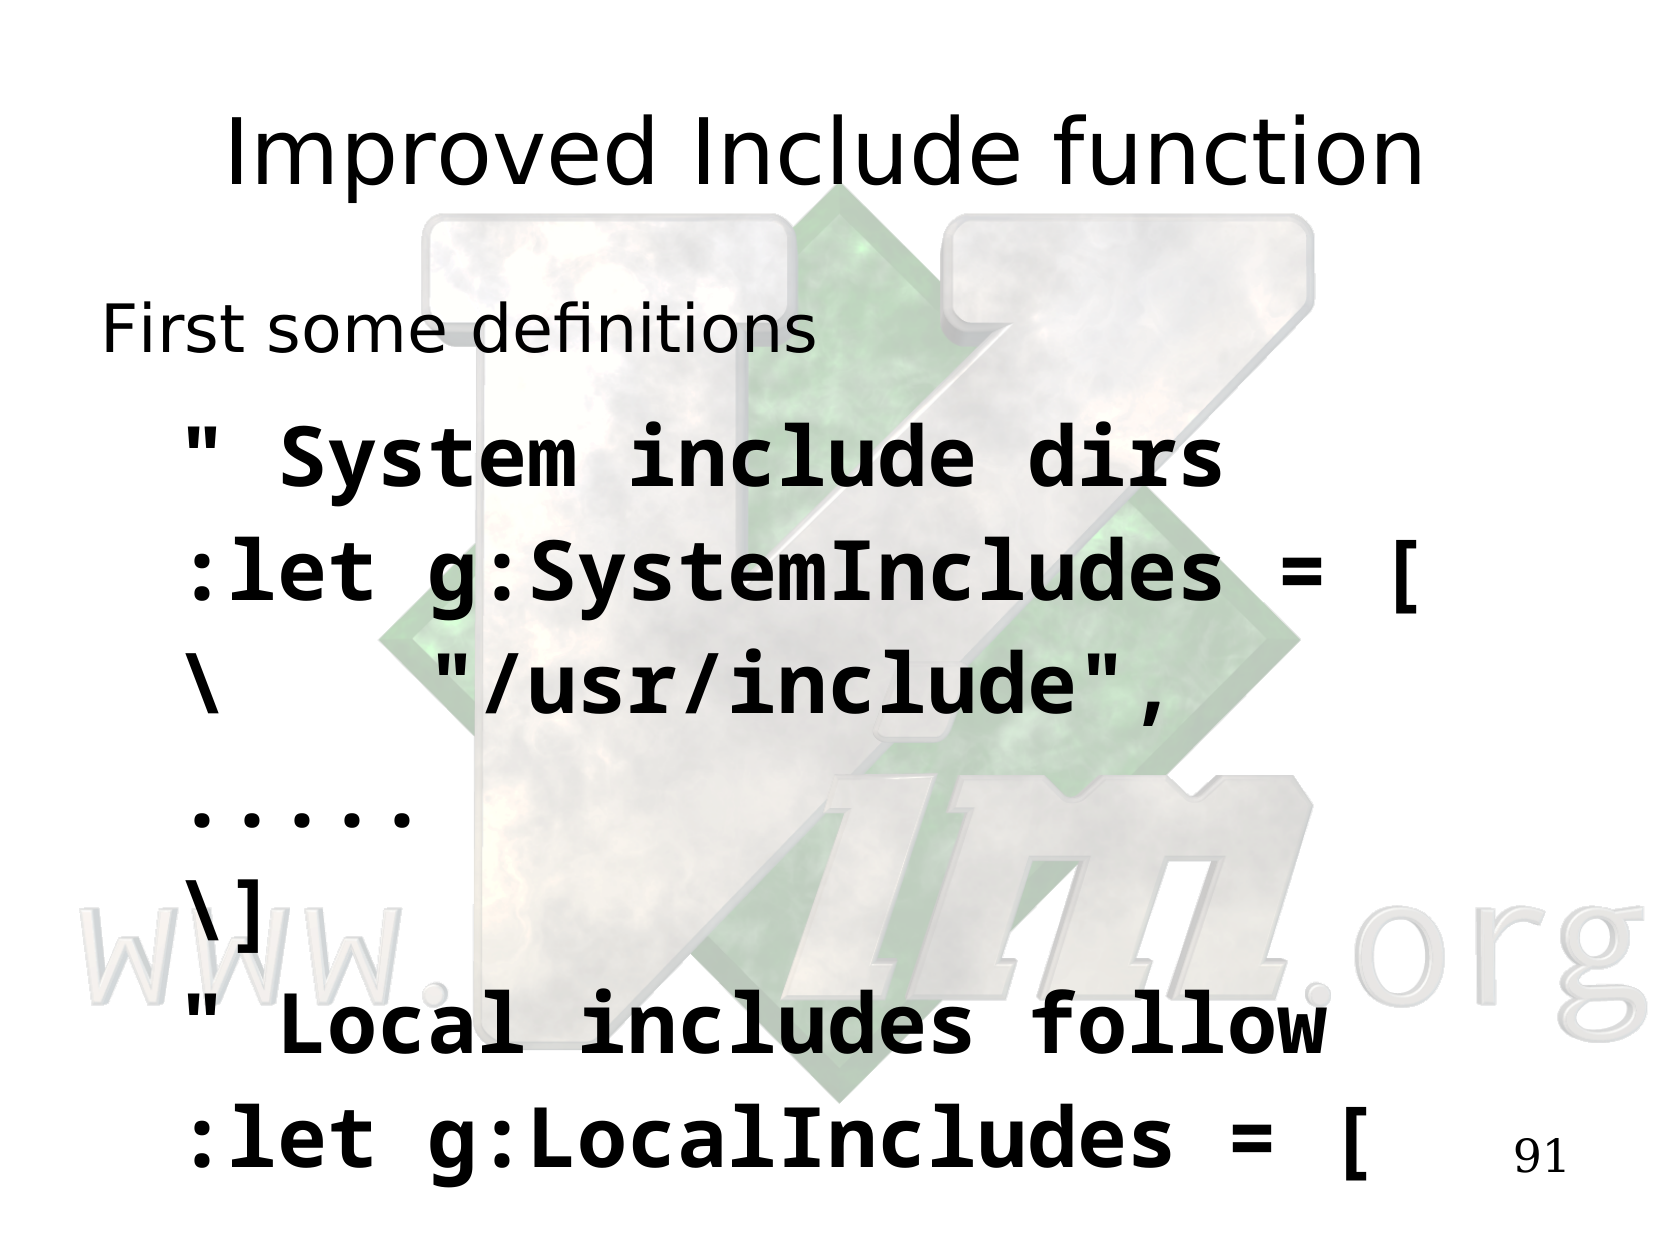

# Improved Include function
First some definitions
" System include dirs
:let g:SystemIncludes = [
\ "/usr/include",
.....
\]
" Local includes follow
:let g:LocalIncludes = [
...
91